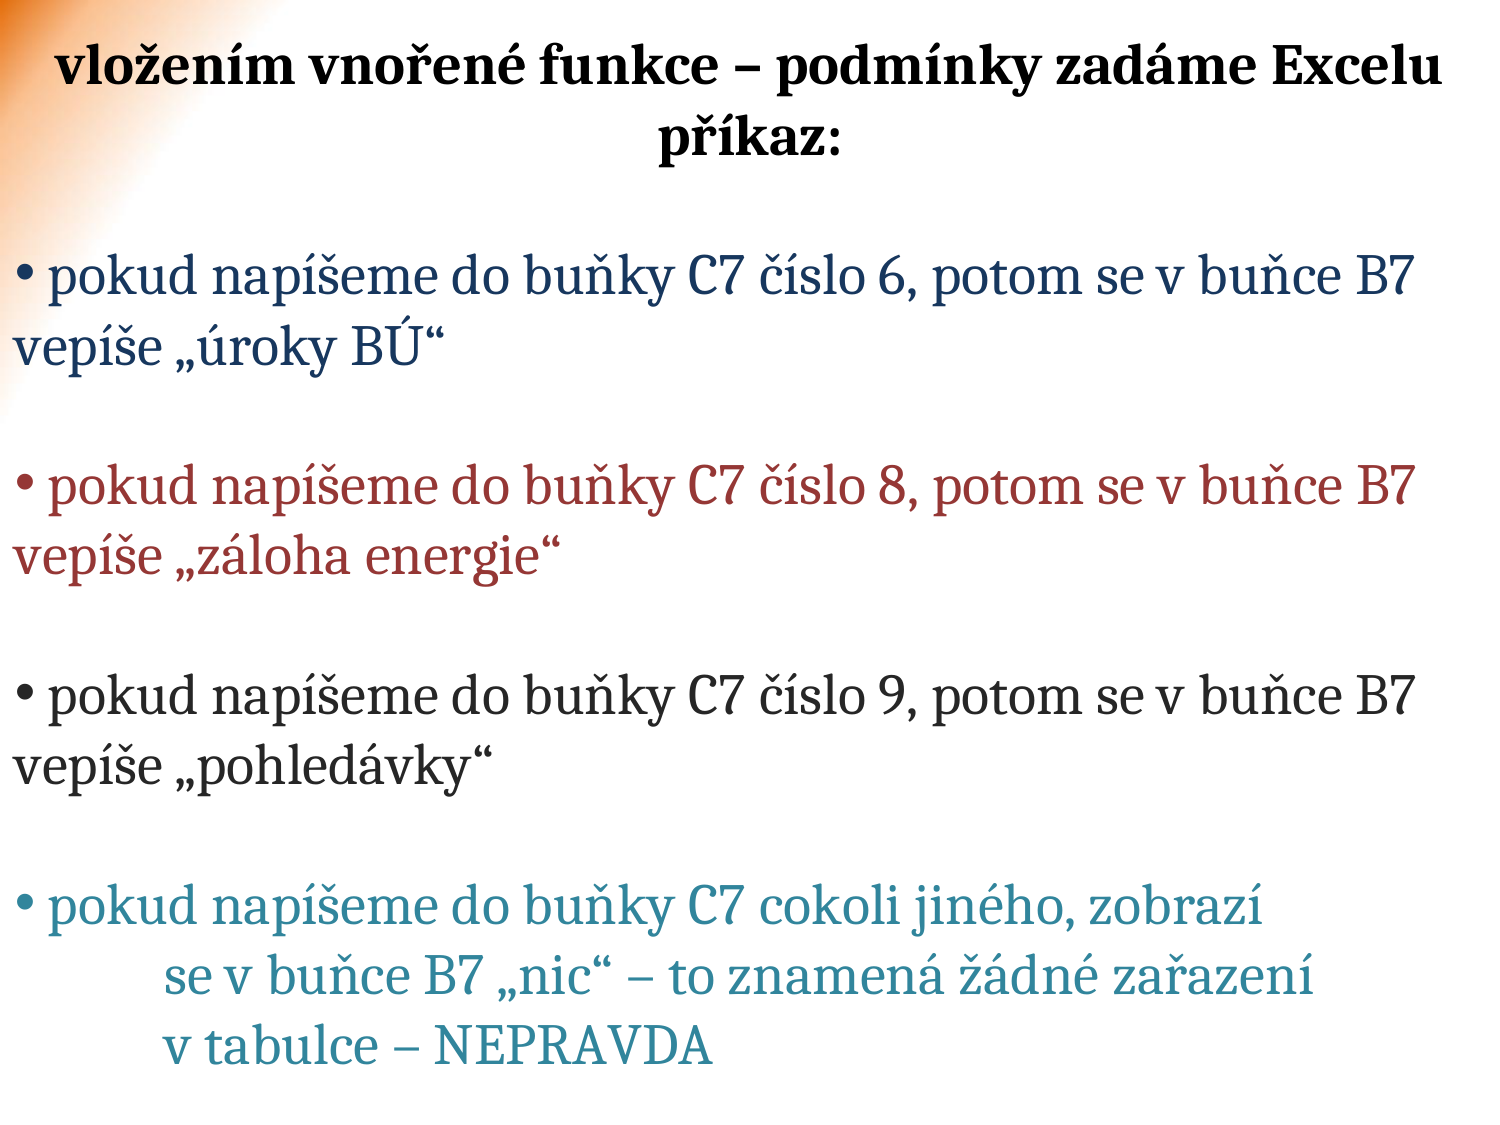

vložením vnořené funkce – podmínky zadáme Excelu příkaz:
 pokud napíšeme do buňky C7 číslo 6, potom se v buňce B7 vepíše „úroky BÚ“
 pokud napíšeme do buňky C7 číslo 8, potom se v buňce B7 vepíše „záloha energie“
 pokud napíšeme do buňky C7 číslo 9, potom se v buňce B7 vepíše „pohledávky“
 pokud napíšeme do buňky C7 cokoli jiného, zobrazí
	se v buňce B7 „nic“ – to znamená žádné zařazení
	v tabulce – NEPRAVDA